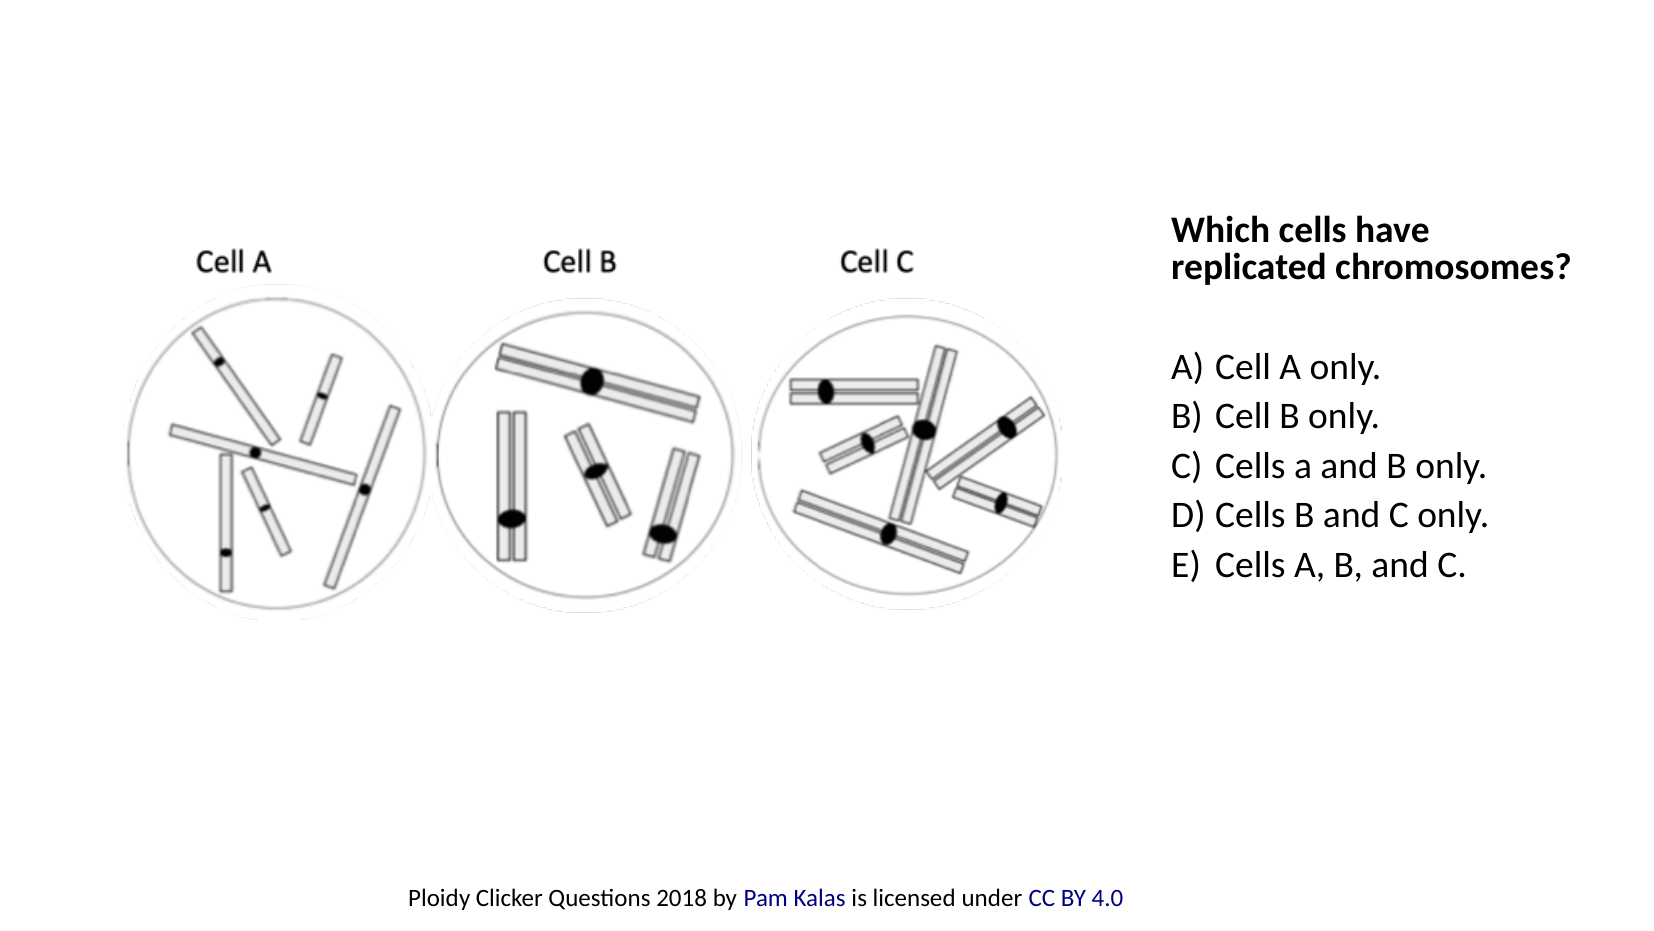

Which cells have replicated chromosomes?
 Cell A only.
 Cell B only.
 Cells a and B only.
 Cells B and C only.
 Cells A, B, and C.
Ploidy Clicker Questions 2018 by Pam Kalas is licensed under CC BY 4.0